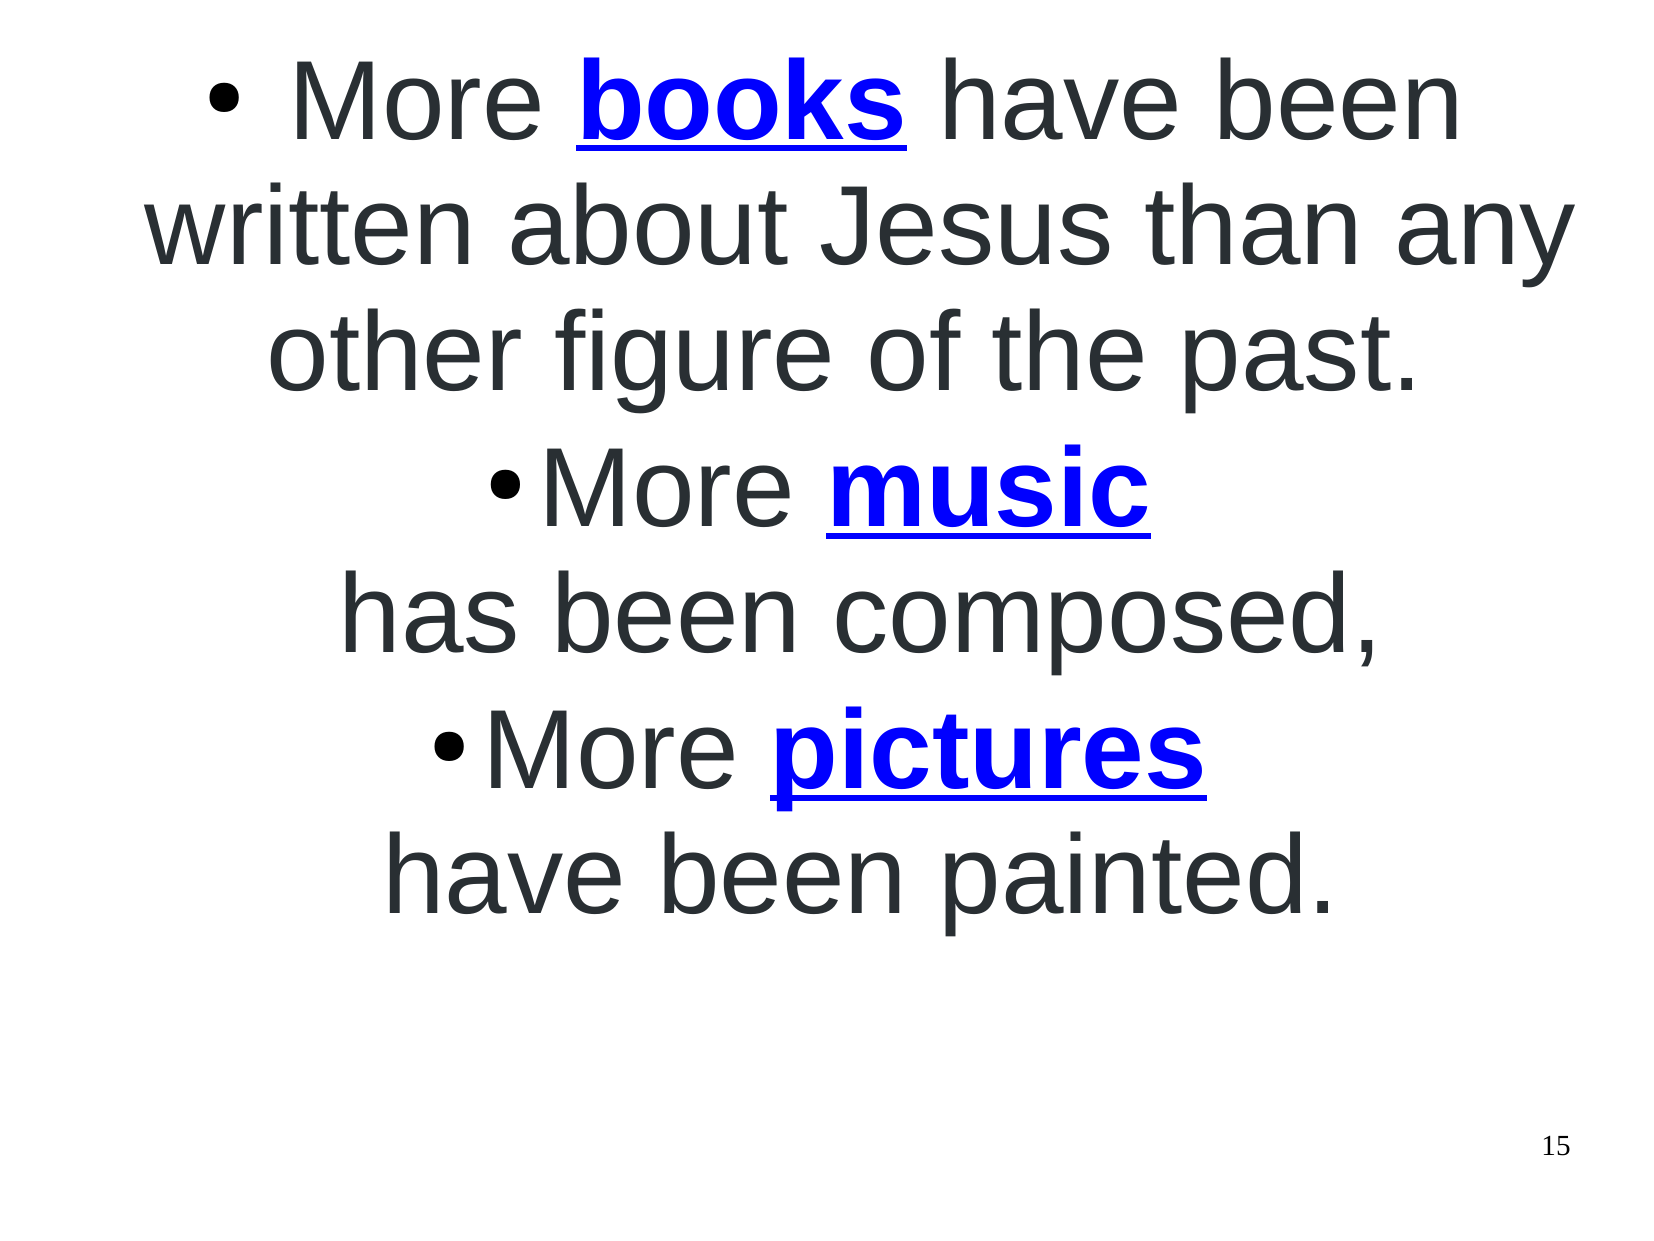

# More books have been written about Jesus than any other figure of the past.
More music
has been composed,
More pictures
have been painted.
15